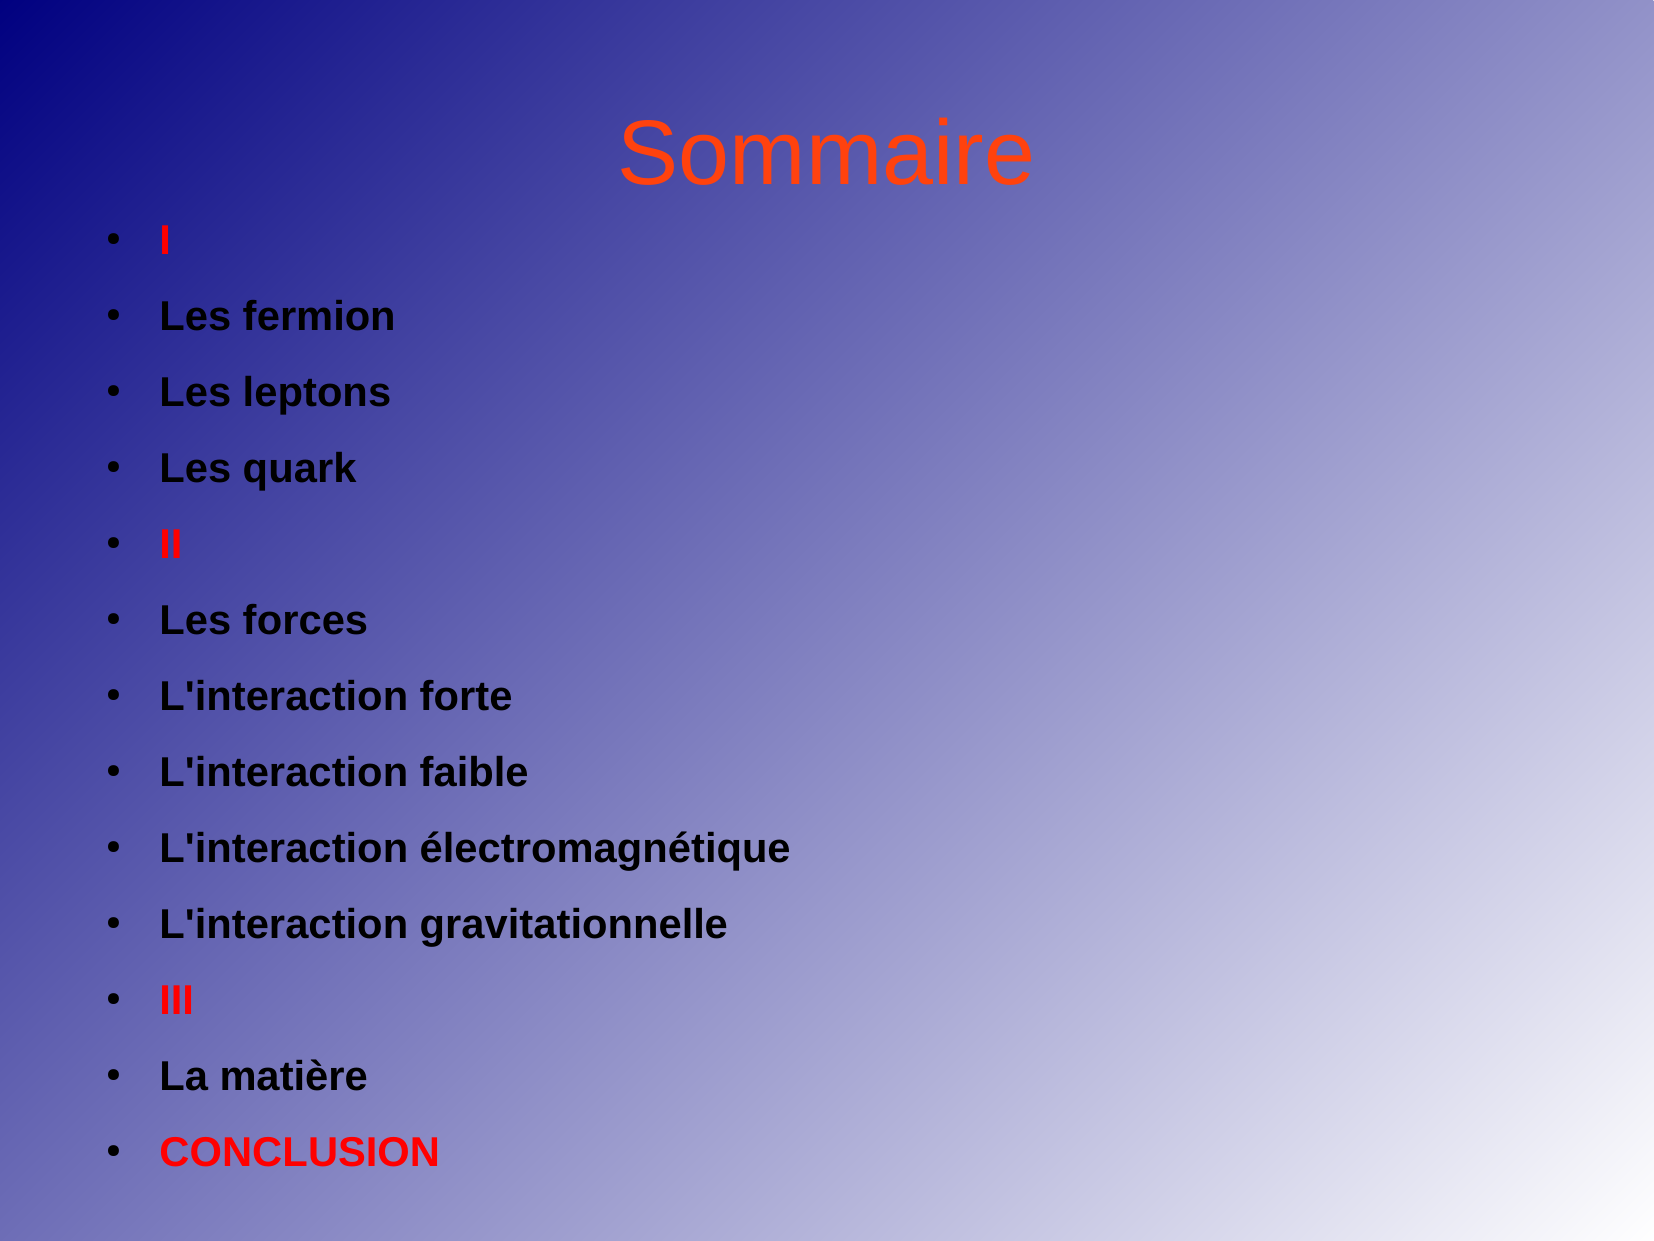

# Sommaire
I
Les fermion
Les leptons
Les quark
II
Les forces
L'interaction forte
L'interaction faible
L'interaction électromagnétique
L'interaction gravitationnelle
III
La matière
CONCLUSION